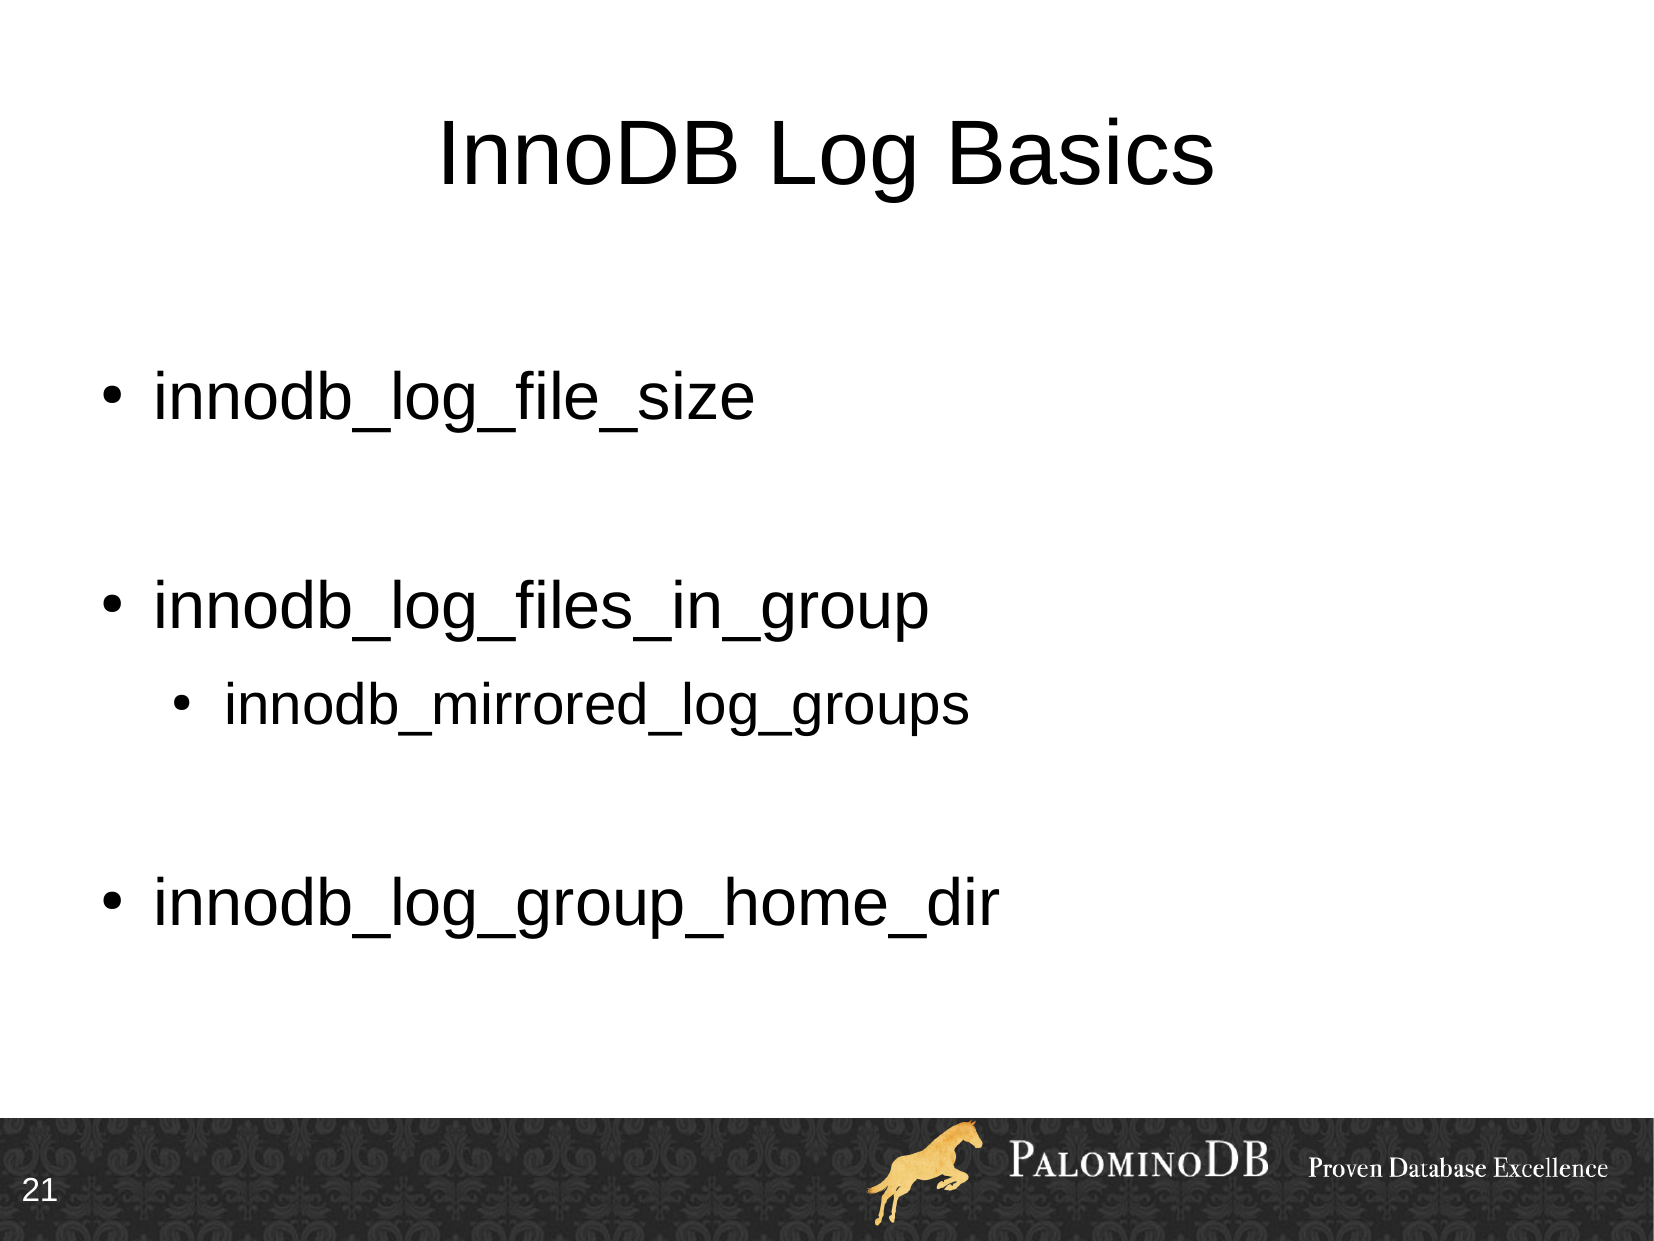

# InnoDB Log Basics
innodb_log_file_size
innodb_log_files_in_group
innodb_mirrored_log_groups
innodb_log_group_home_dir